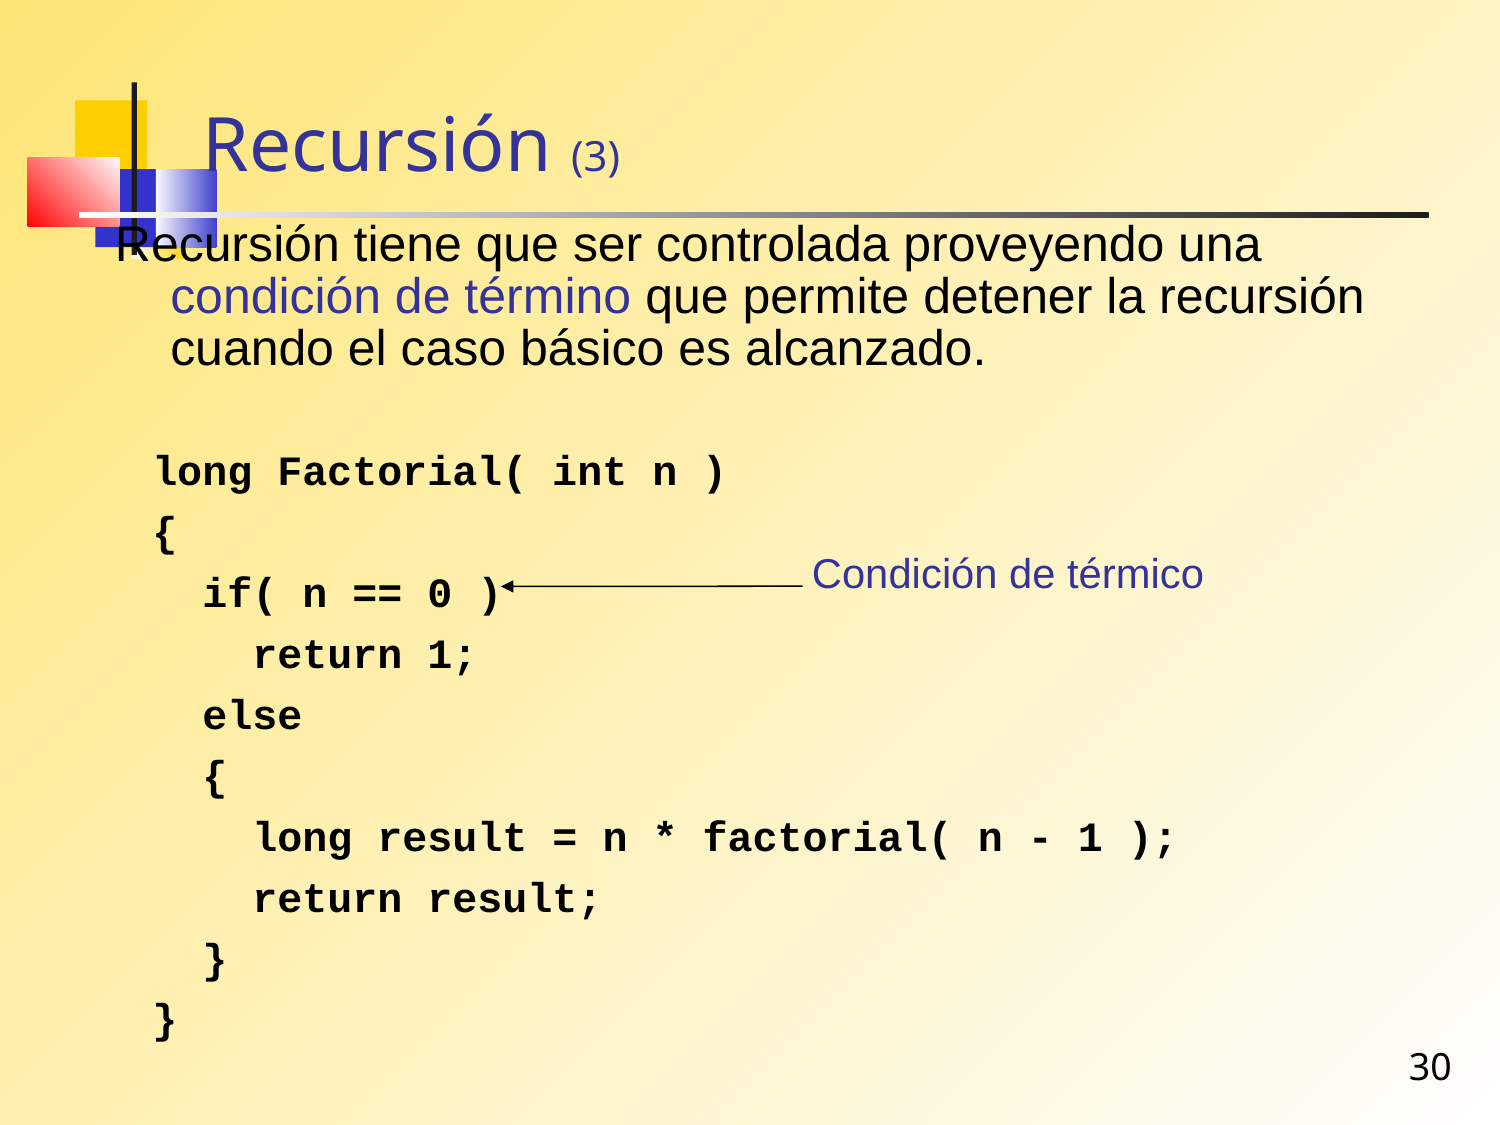

# Recursión (3)
Recursión tiene que ser controlada proveyendo una condición de término que permite detener la recursión cuando el caso básico es alcanzado.
long Factorial( int n )‏
{
 if( n == 0 )‏
 return 1;
 else
 {
 long result = n * factorial( n - 1 );
 return result;
 }
}
Condición de térmico
30